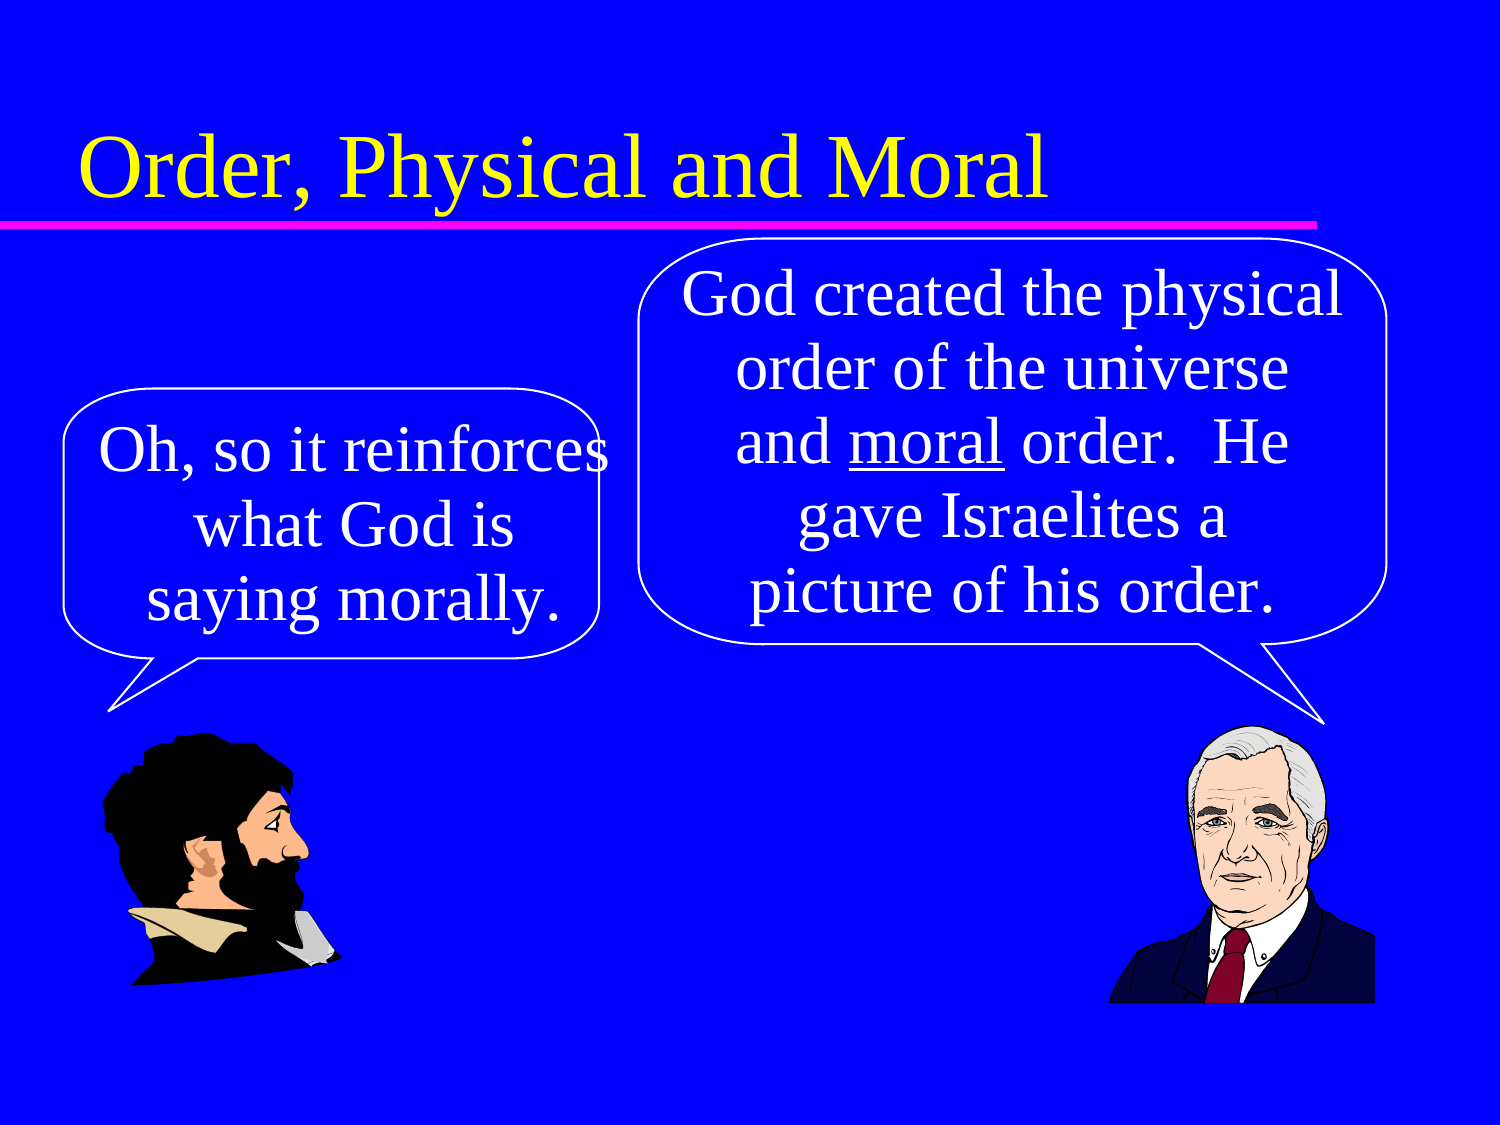

# Order, Physical and Moral
God created the physical
order of the universe
and moral order. He
gave Israelites a
picture of his order.
Oh, so it reinforces
what God is
saying morally.